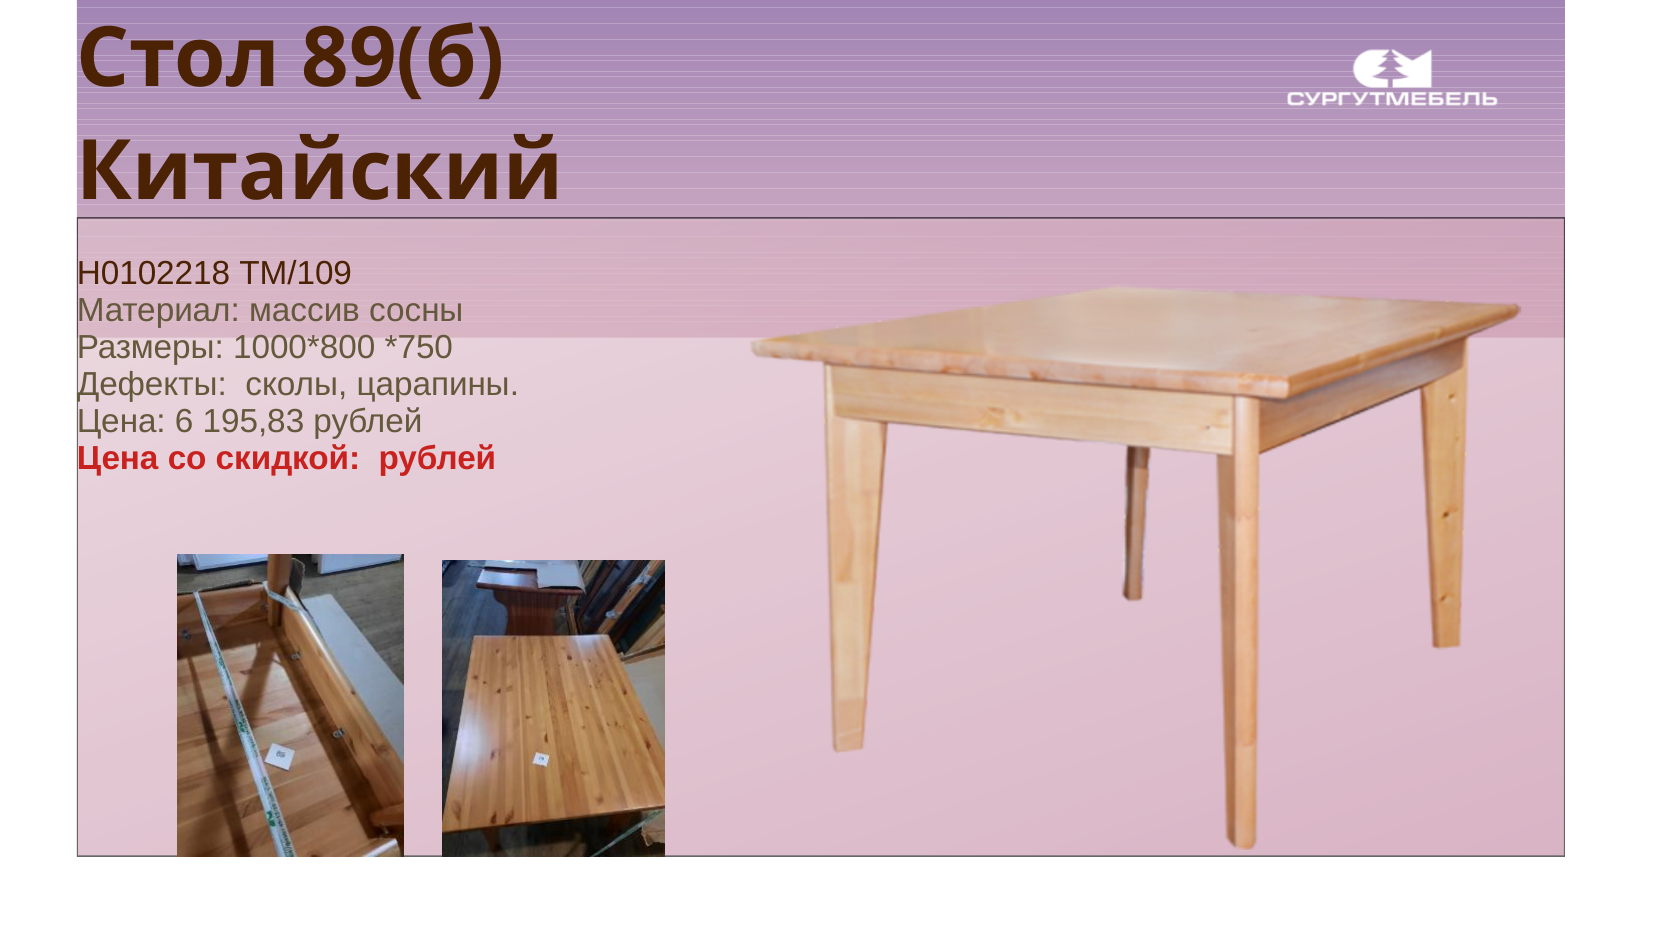

# Стол 89(б) Китайский
Н0102218 ТМ/109
Материал: массив сосны
Размеры: 1000*800 *750
Дефекты: сколы, царапины.
Цена: 6 195,83 рублей
Цена со скидкой: рублей